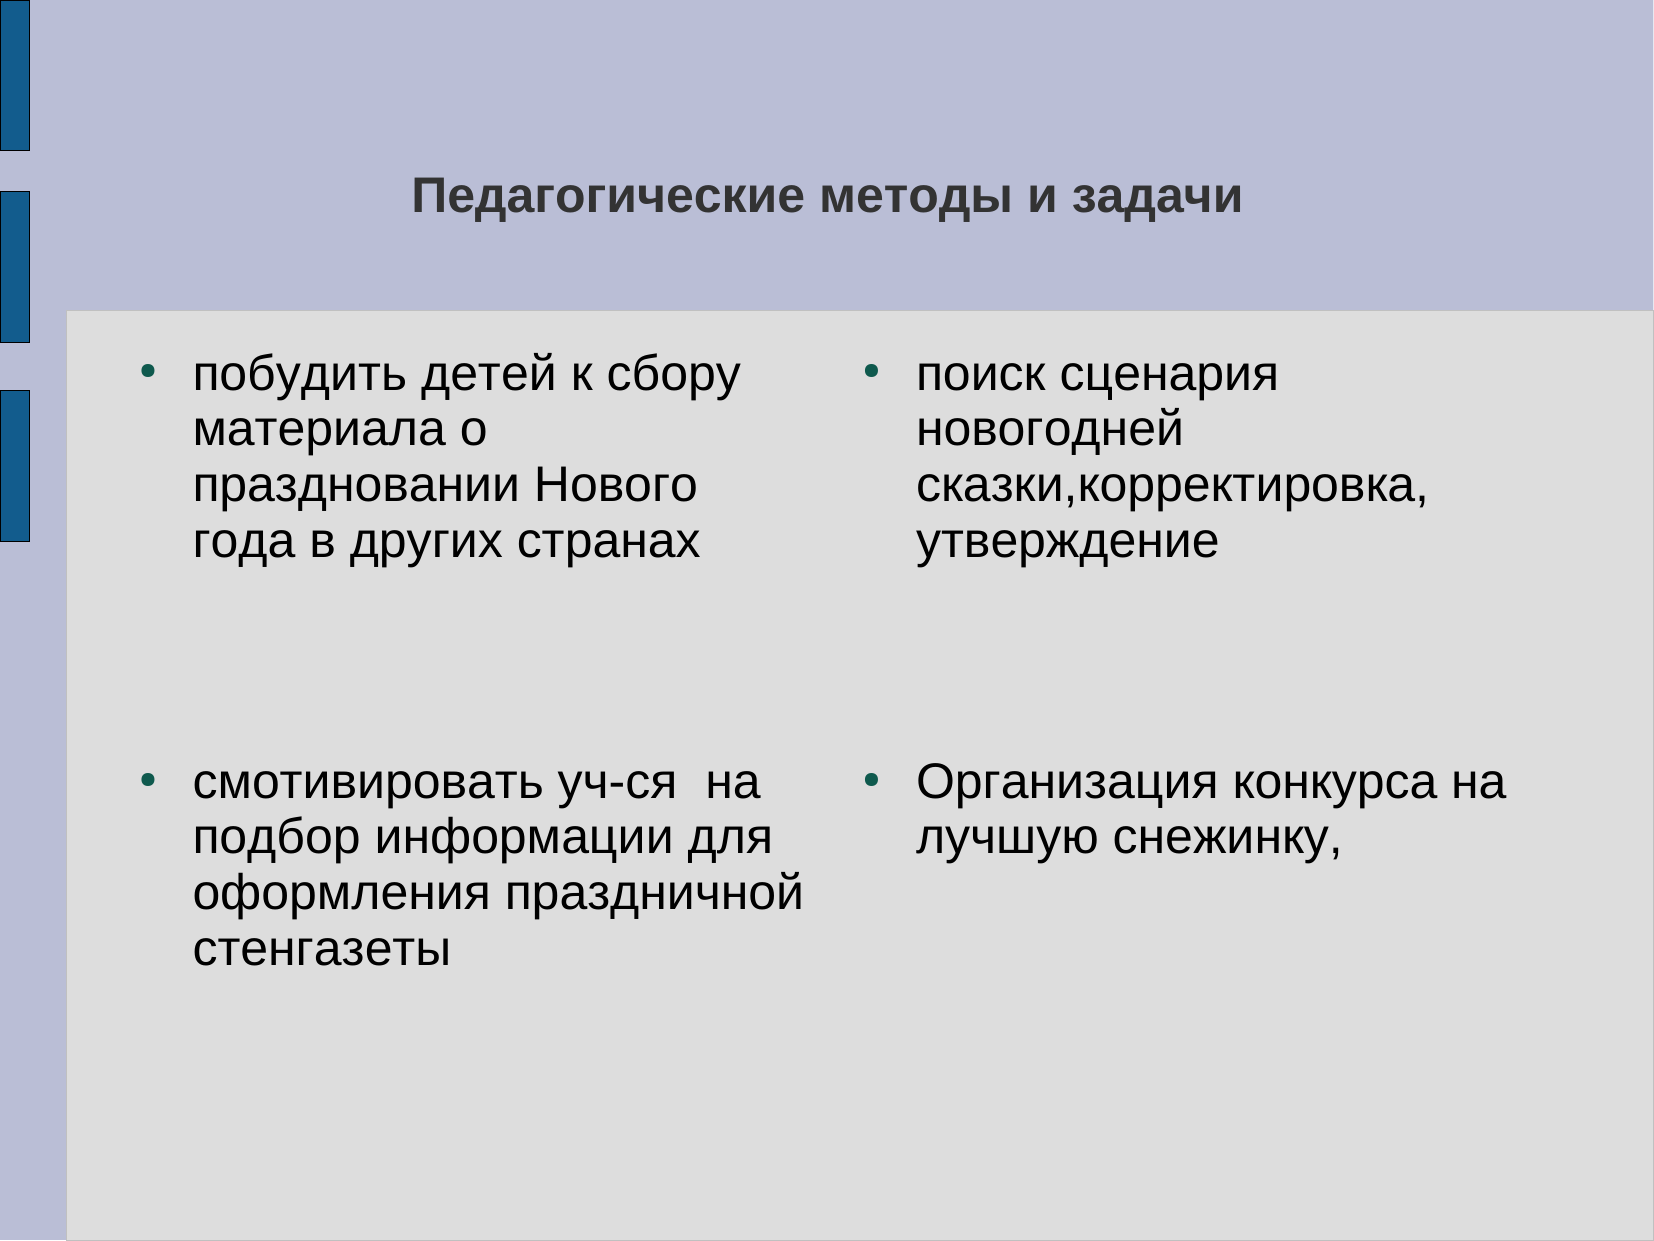

# Педагогические методы и задачи
побудить детей к сбору материала о праздновании Нового года в других странах
поиск сценария новогодней сказки,корректировка, утверждение
смотивировать уч-ся на подбор информации для оформления праздничной стенгазеты
Организация конкурса на лучшую снежинку,